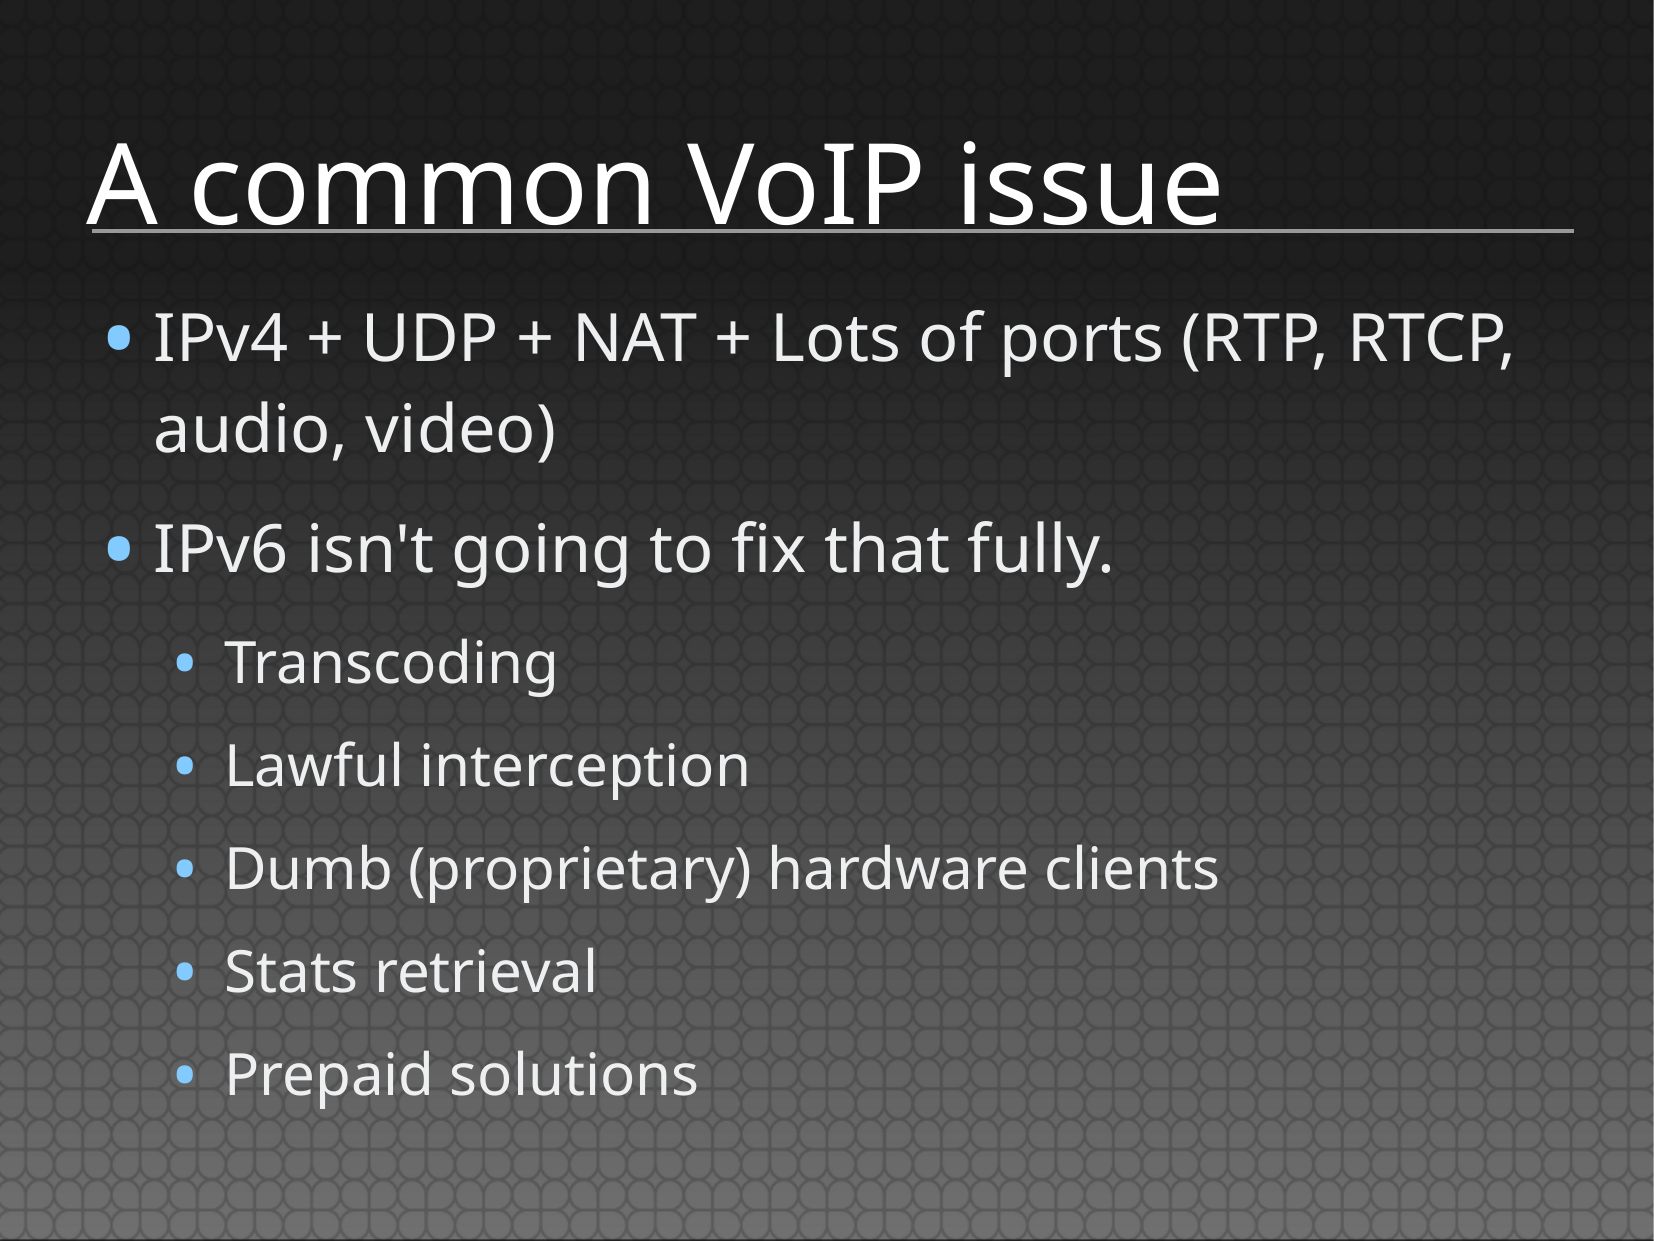

# A common VoIP issue
IPv4 + UDP + NAT + Lots of ports (RTP, RTCP, audio, video)
IPv6 isn't going to fix that fully.
Transcoding
Lawful interception
Dumb (proprietary) hardware clients
Stats retrieval
Prepaid solutions